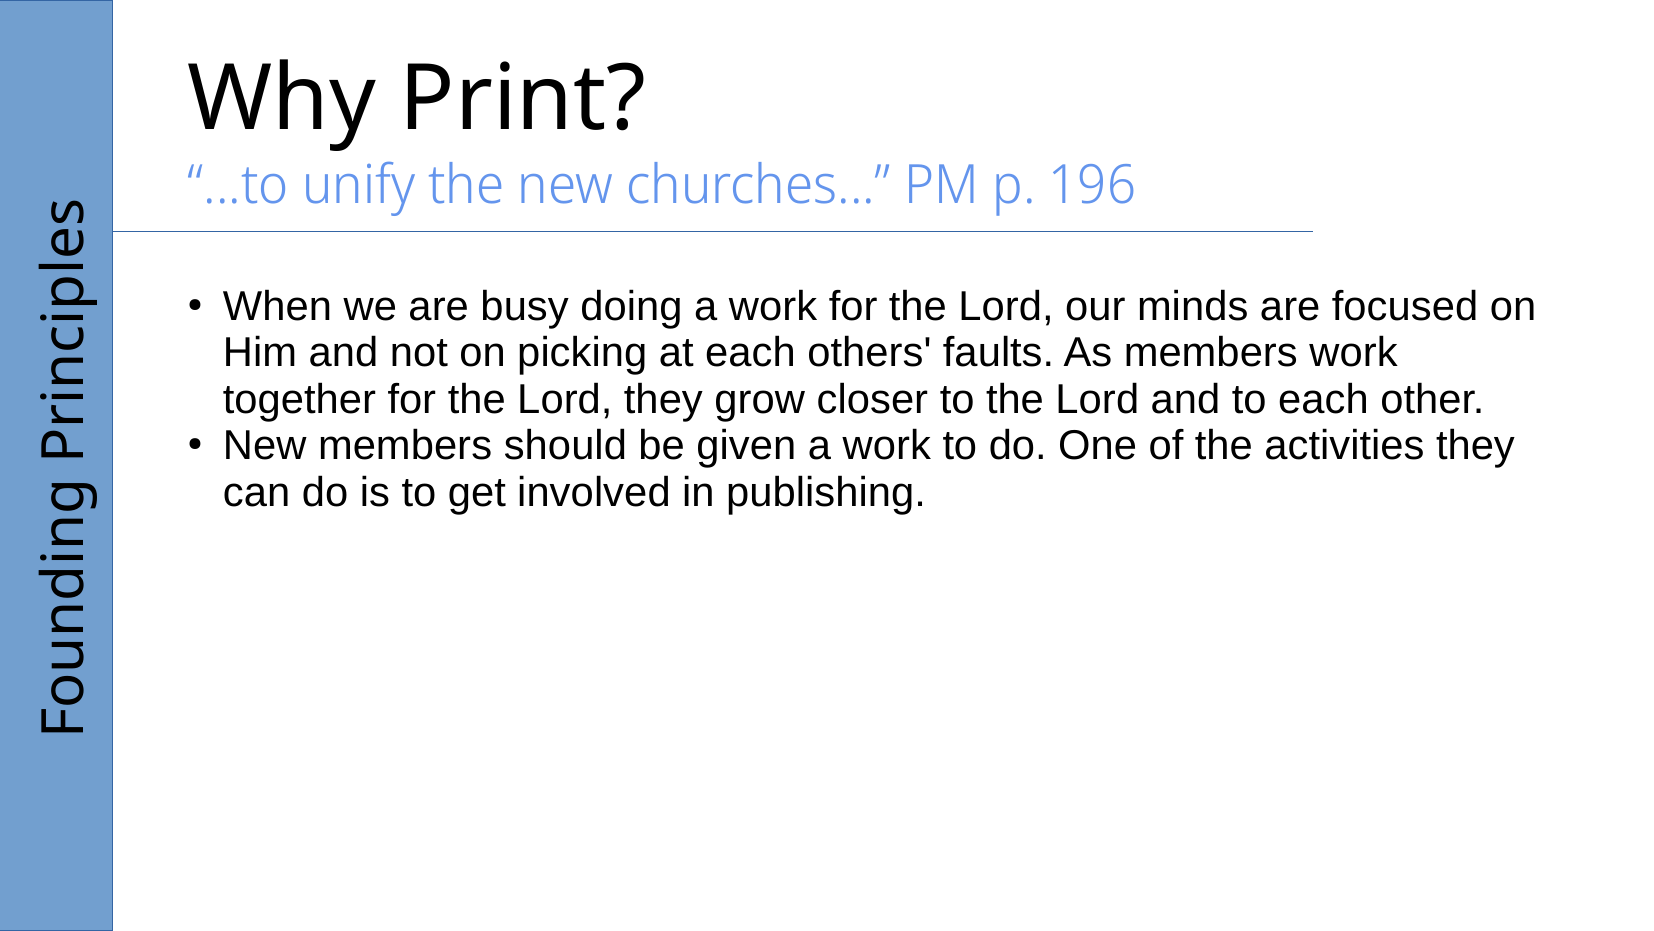

# Why Print?
“...to unify the new churches...” PM p. 196
When we are busy doing a work for the Lord, our minds are focused on Him and not on picking at each others' faults. As members work together for the Lord, they grow closer to the Lord and to each other.
New members should be given a work to do. One of the activities they can do is to get involved in publishing.
Founding Principles